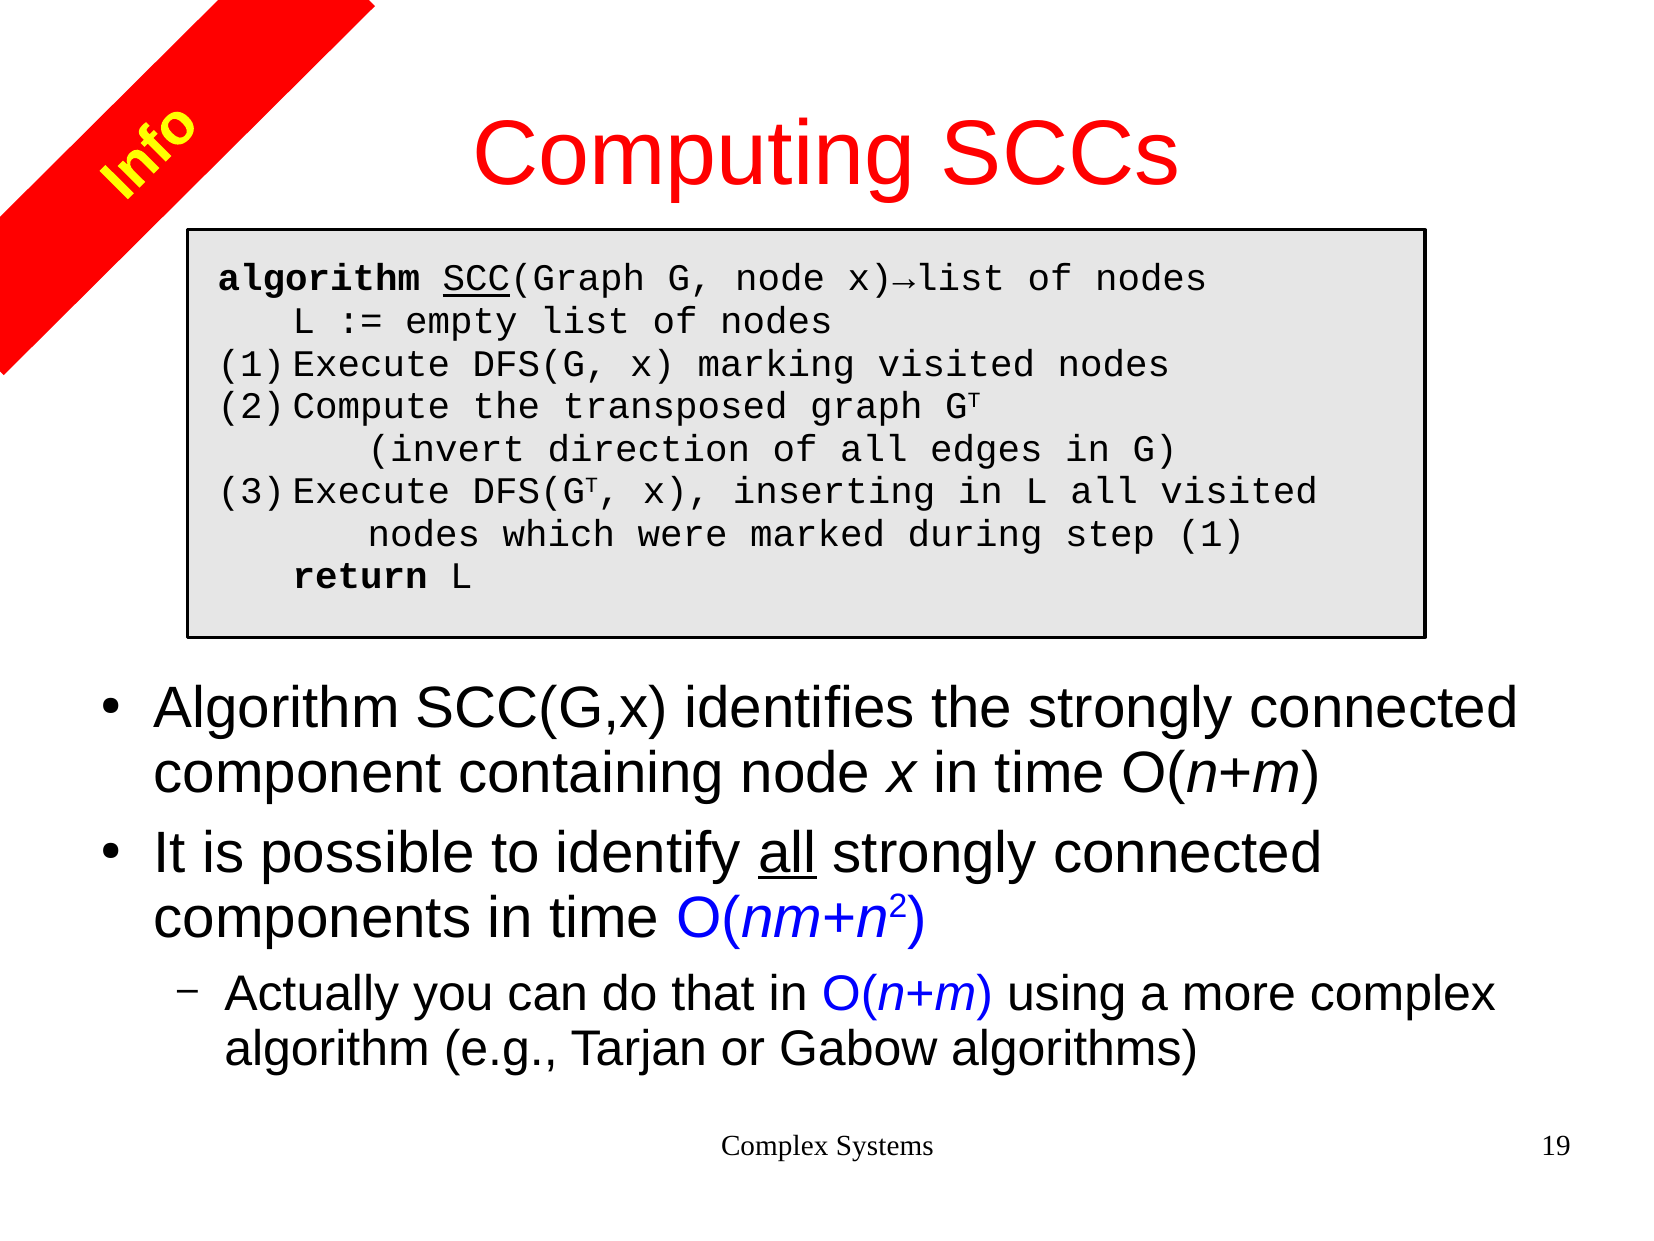

# Computing SCCs
Info
algorithm SCC(Graph G, node x)→list of nodes
	L := empty list of nodes
(1)	Execute DFS(G, x) marking visited nodes
(2)	Compute the transposed graph GT
		(invert direction of all edges in G)
(3)	Execute DFS(GT, x), inserting in L all visited
		nodes which were marked during step (1)
	return L
Algorithm SCC(G,x) identifies the strongly connected component containing node x in time O(n+m)
It is possible to identify all strongly connected components in time O(nm+n2)
Actually you can do that in O(n+m) using a more complex algorithm (e.g., Tarjan or Gabow algorithms)
Complex Systems
19